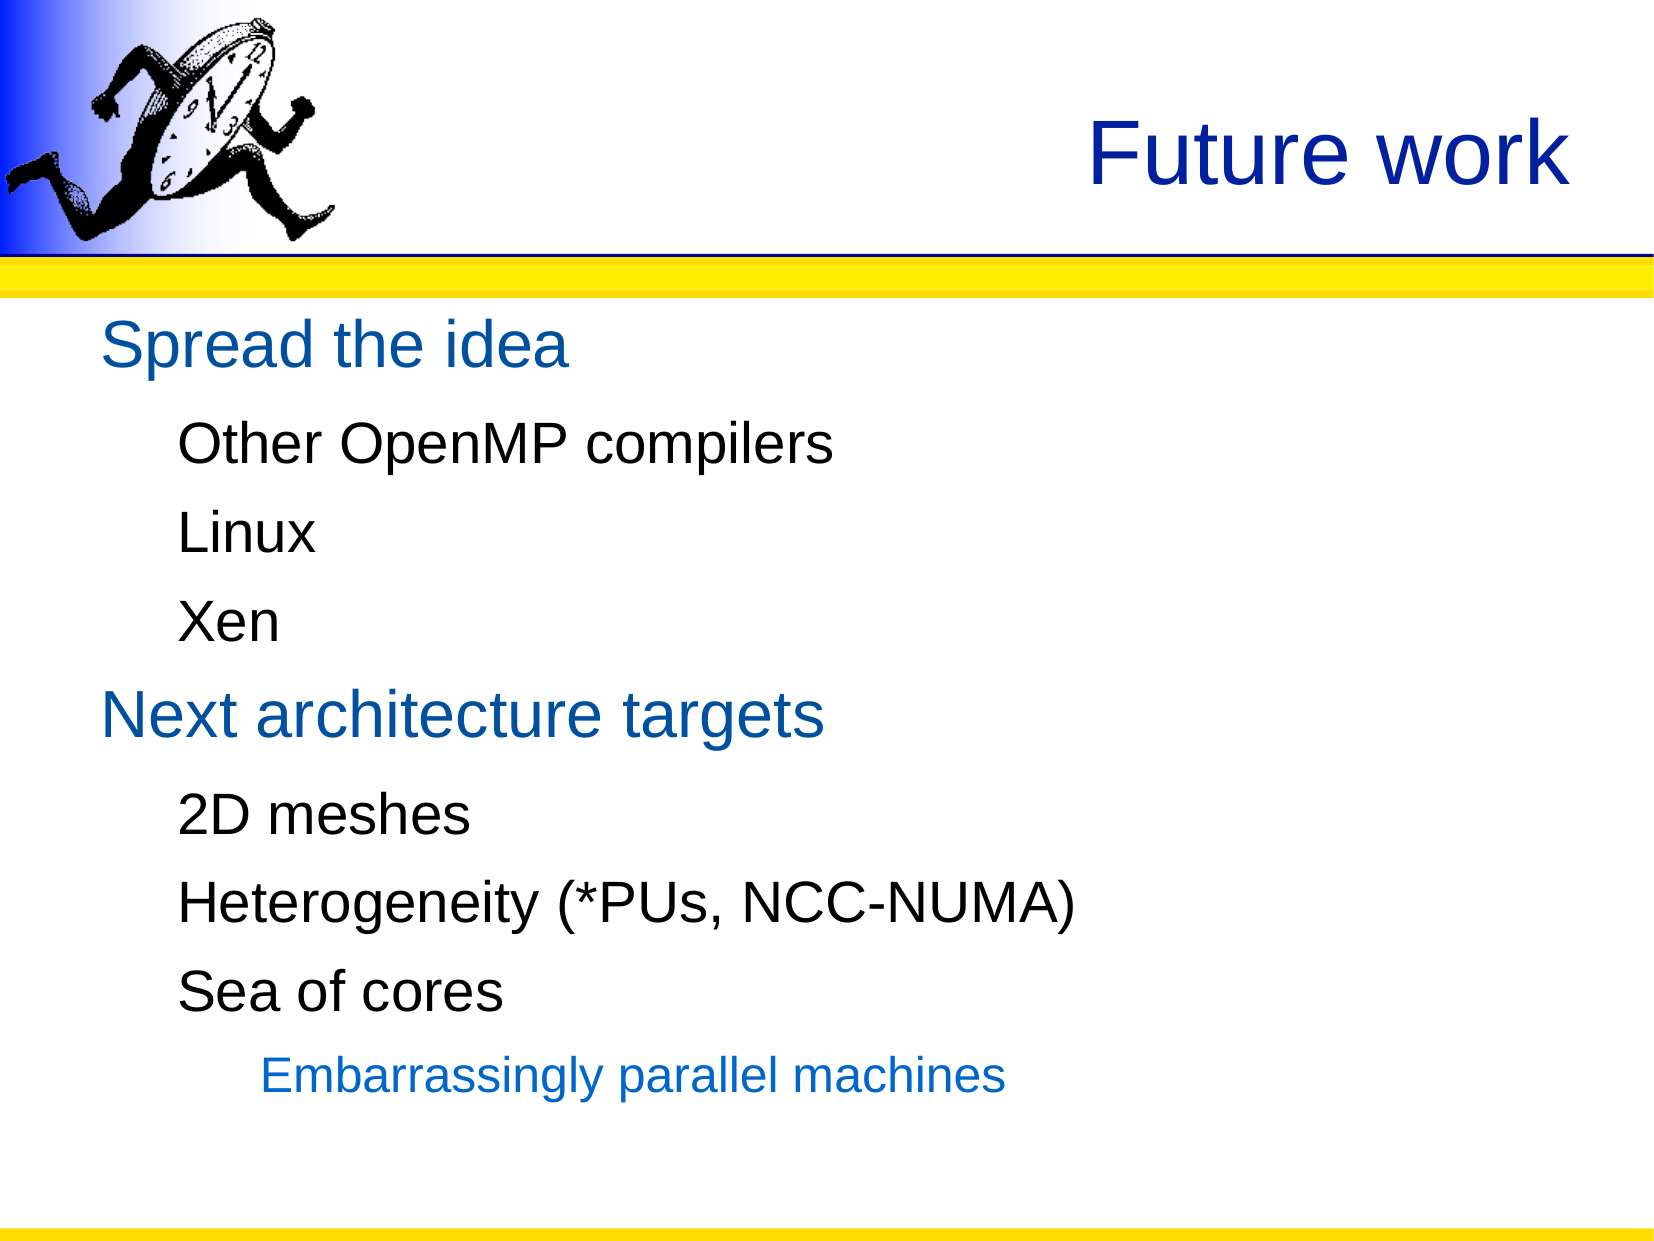

# Future work
Spread the idea
Other OpenMP compilers
Linux
Xen
Next architecture targets
2D meshes
Heterogeneity (*PUs, NCC-NUMA)
Sea of cores
Embarrassingly parallel machines